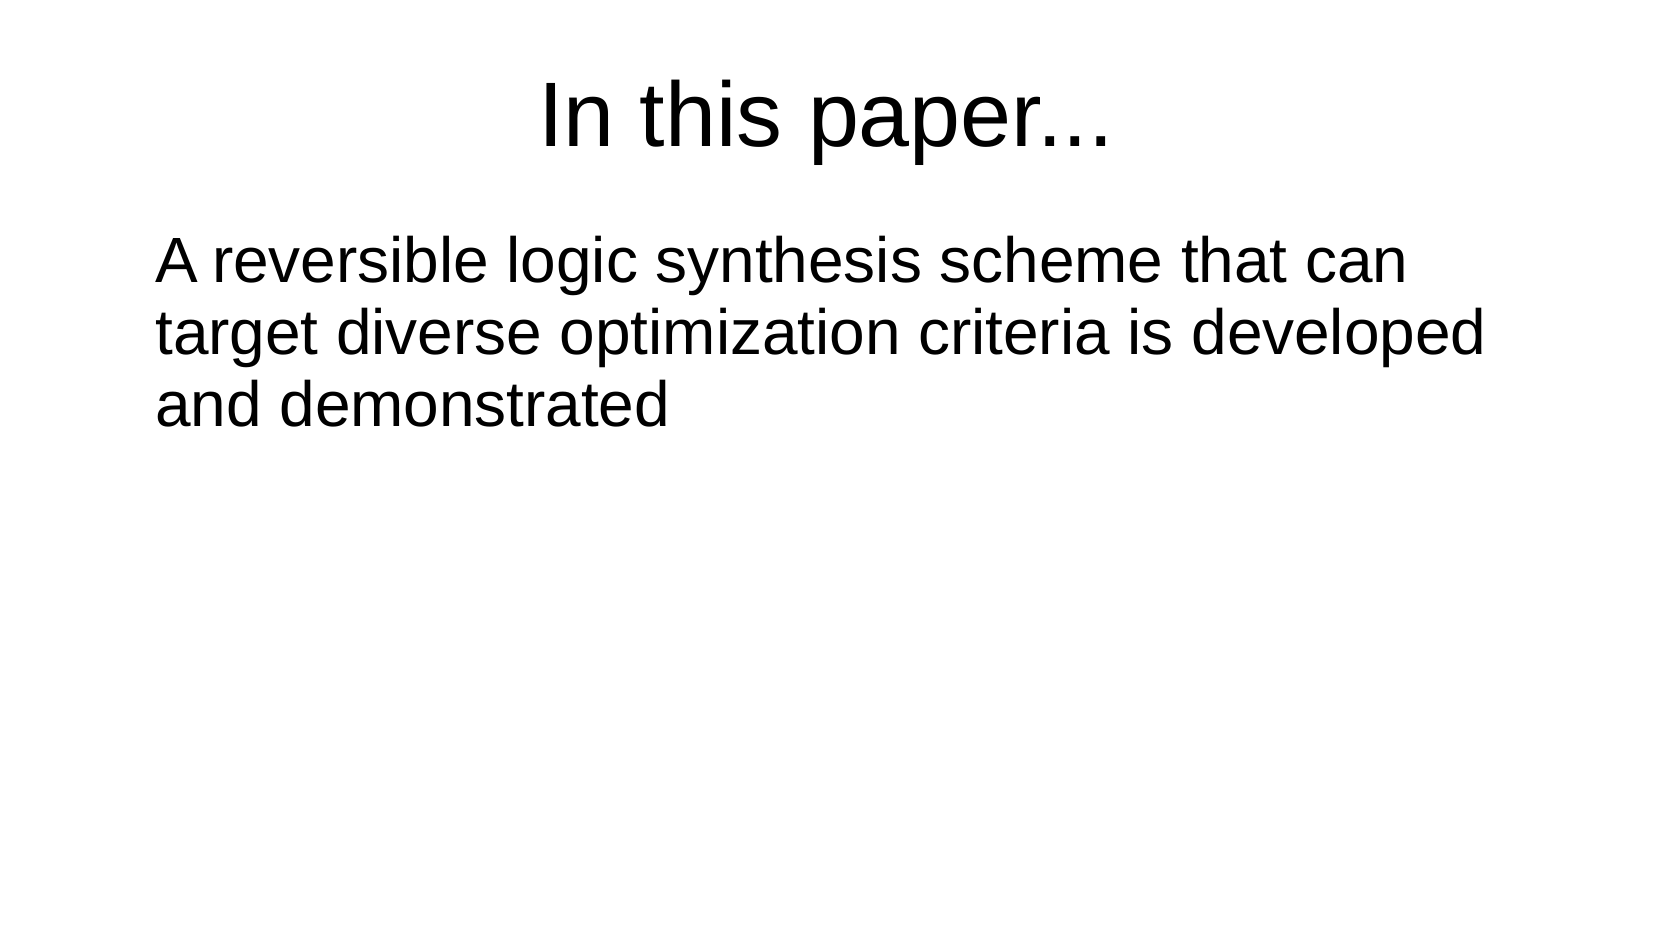

# In this paper...
A reversible logic synthesis scheme that can target diverse optimization criteria is developed and demonstrated